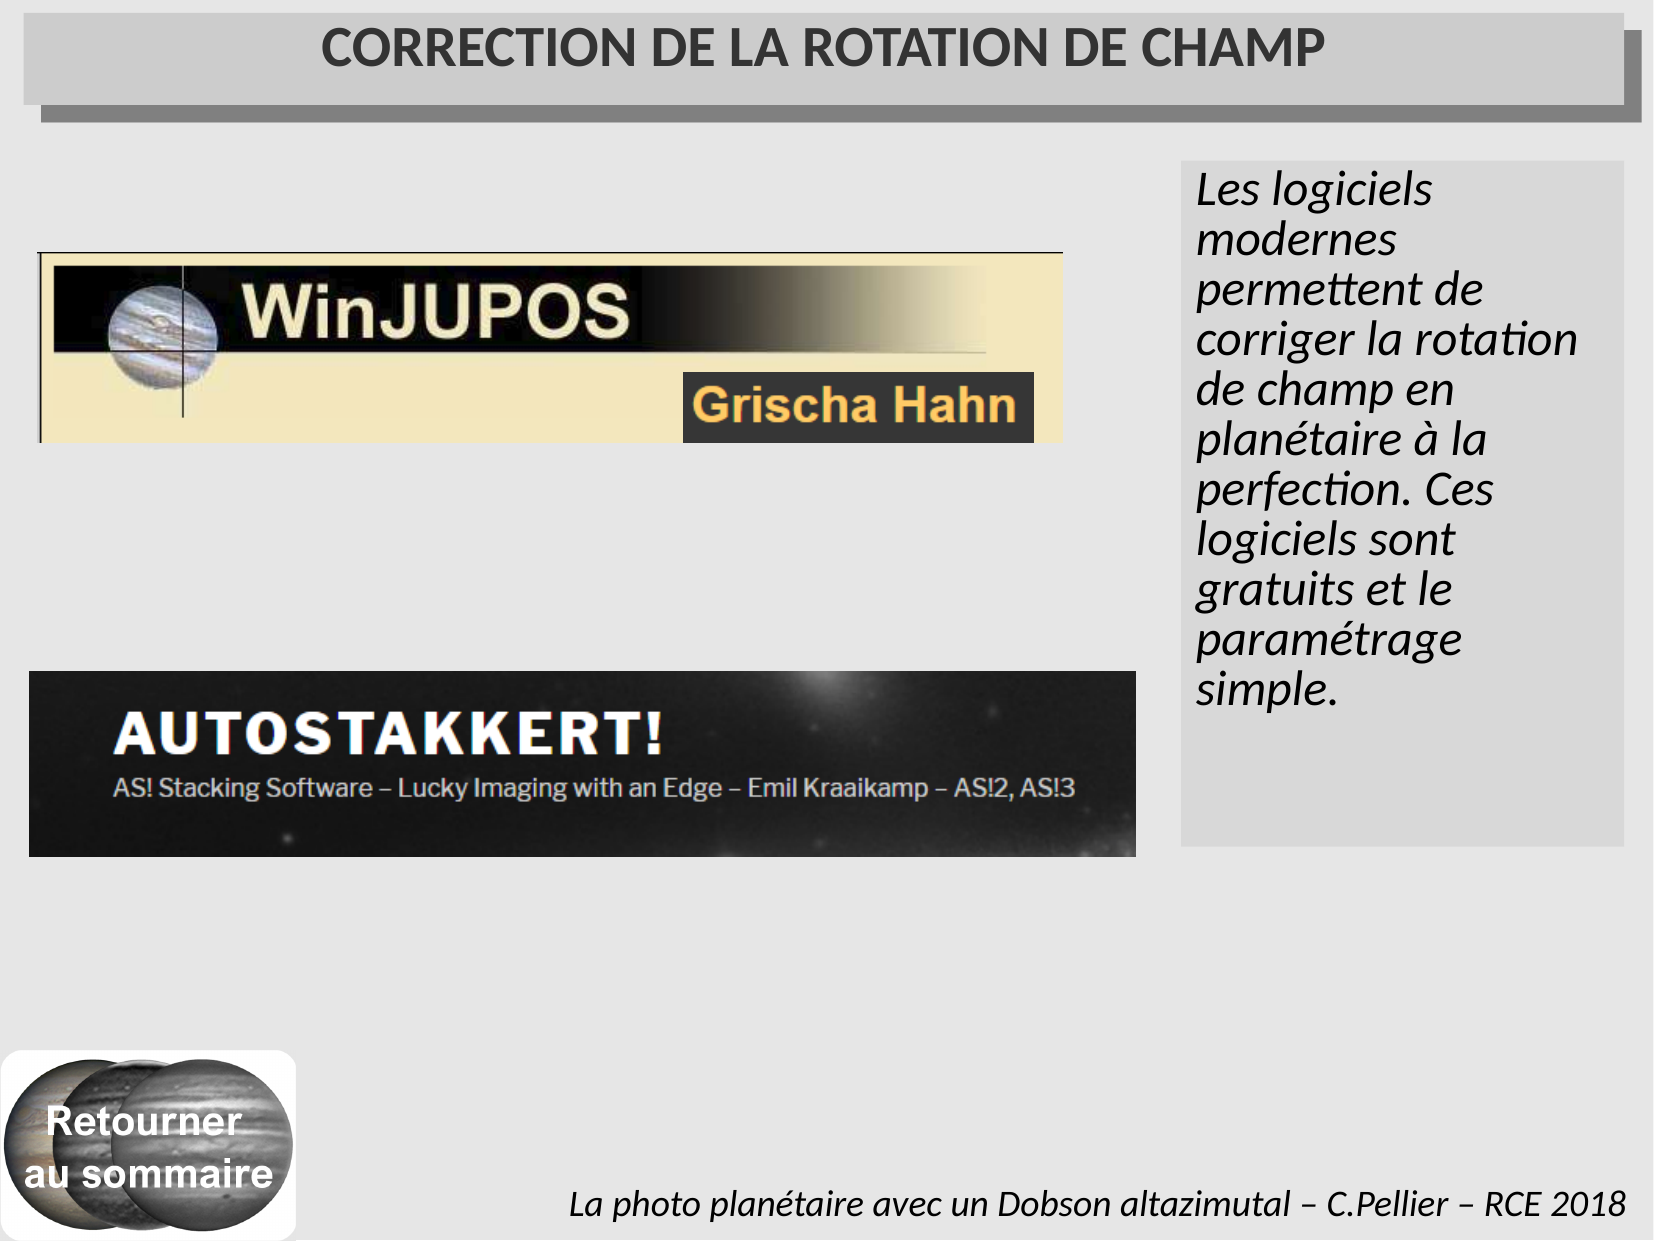

CORRECTION DE LA ROTATION DE CHAMP
Les logiciels modernes permettent de corriger la rotation de champ en planétaire à la perfection. Ces logiciels sont gratuits et le paramétrage simple.
La photo planétaire avec un Dobson altazimutal – C.Pellier – RCE 2018